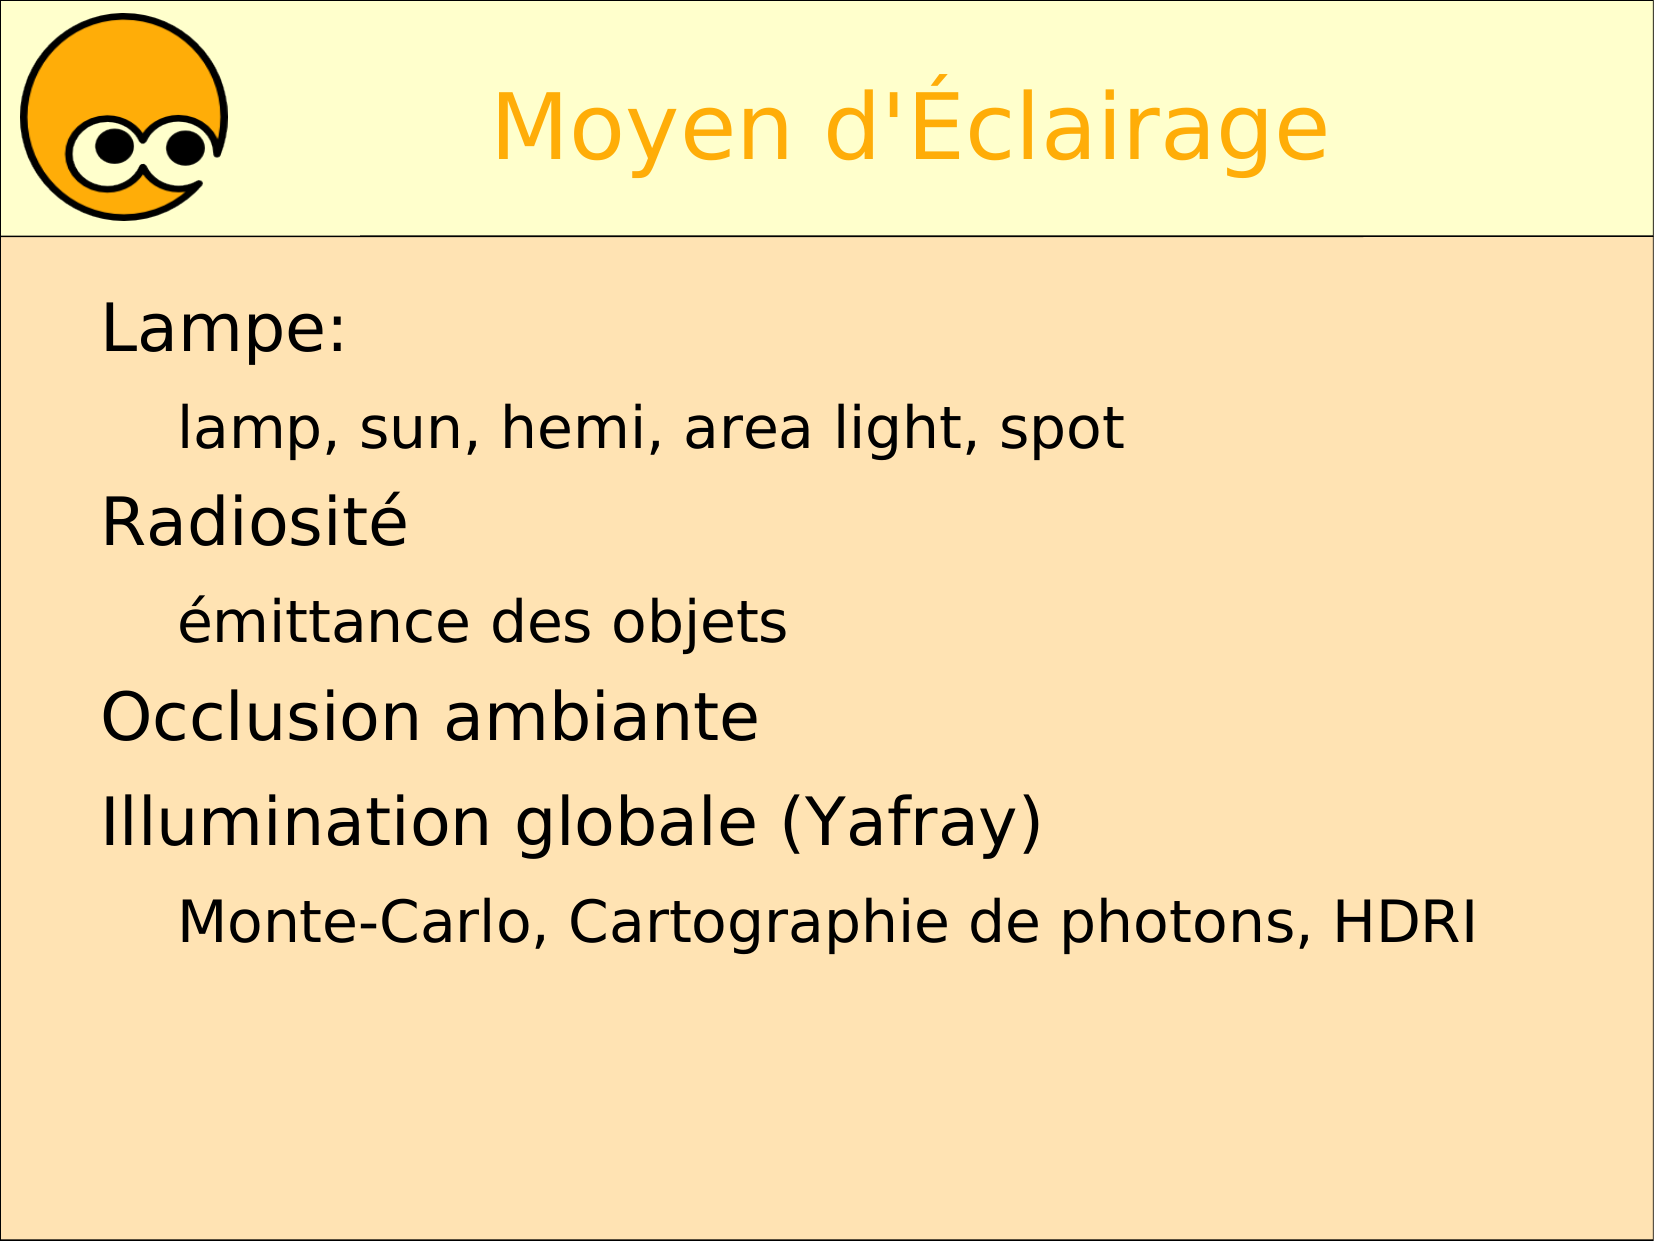

# Moyen d'Éclairage
Lampe:
lamp, sun, hemi, area light, spot
Radiosité
émittance des objets
Occlusion ambiante
Illumination globale (Yafray)
Monte-Carlo, Cartographie de photons, HDRI